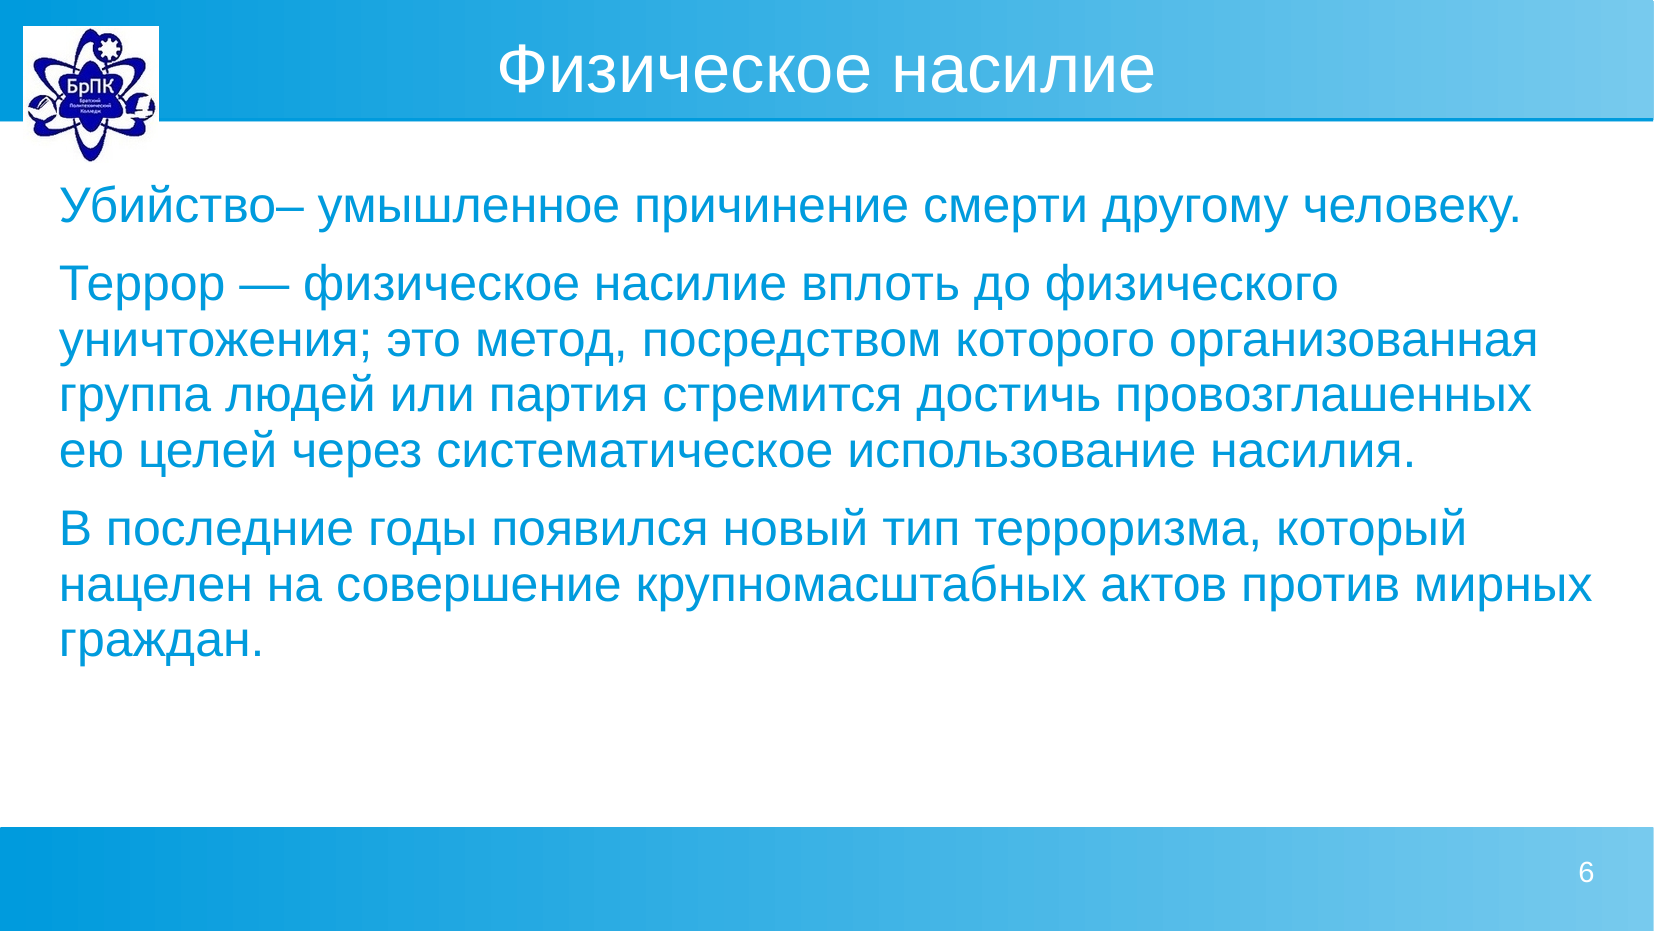

# Физическое насилие
Убийство– умышленное причинение смерти другому человеку.
Террор — физическое насилие вплоть до физического уничтожения; это метод, посредством которого организованная группа людей или партия стремится достичь провозглашенных ею целей через систематическое использование насилия.
В последние годы появился новый тип терроризма, который нацелен на совершение крупномасштабных актов против мирных граждан.
6